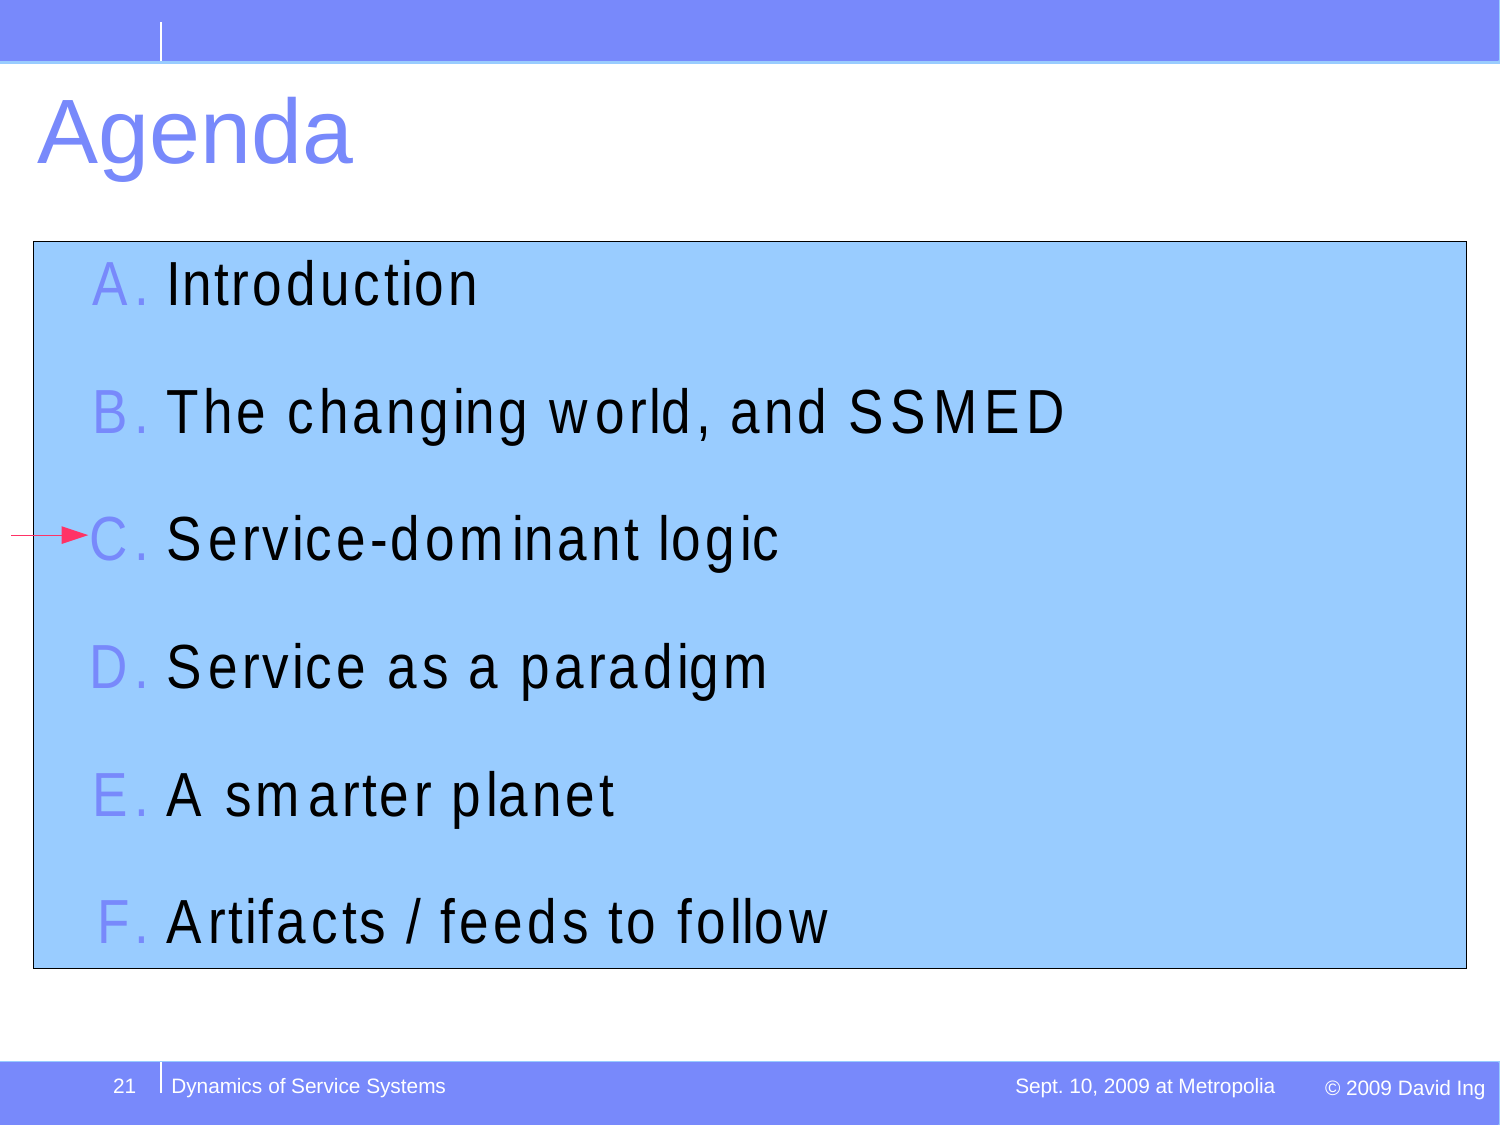

# Agenda
21
Dynamics of Service Systems
Sept. 10, 2009 at Metropolia